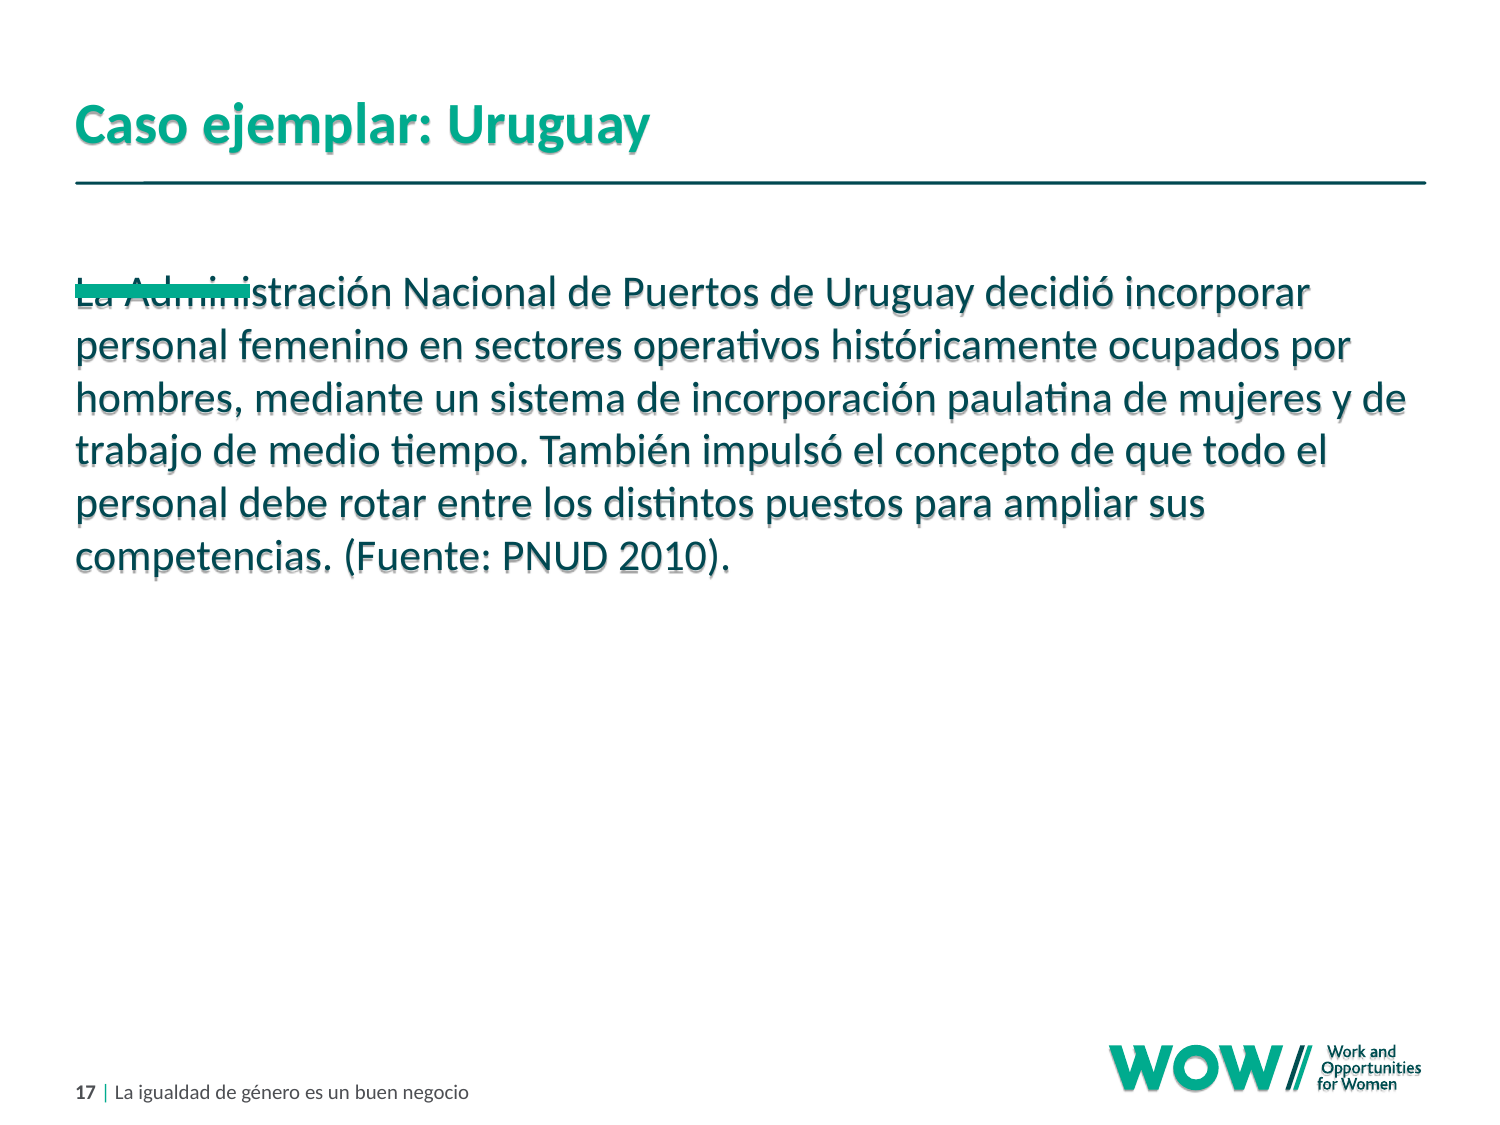

Caso ejemplar: Uruguay
# La Administración Nacional de Puertos de Uruguay decidió incorporar personal femenino en sectores operativos históricamente ocupados por hombres, mediante un sistema de incorporación paulatina de mujeres y de trabajo de medio tiempo. También impulsó el concepto de que todo el personal debe rotar entre los distintos puestos para ampliar sus competencias. (Fuente: PNUD 2010).
17 | La igualdad de género es un buen negocio